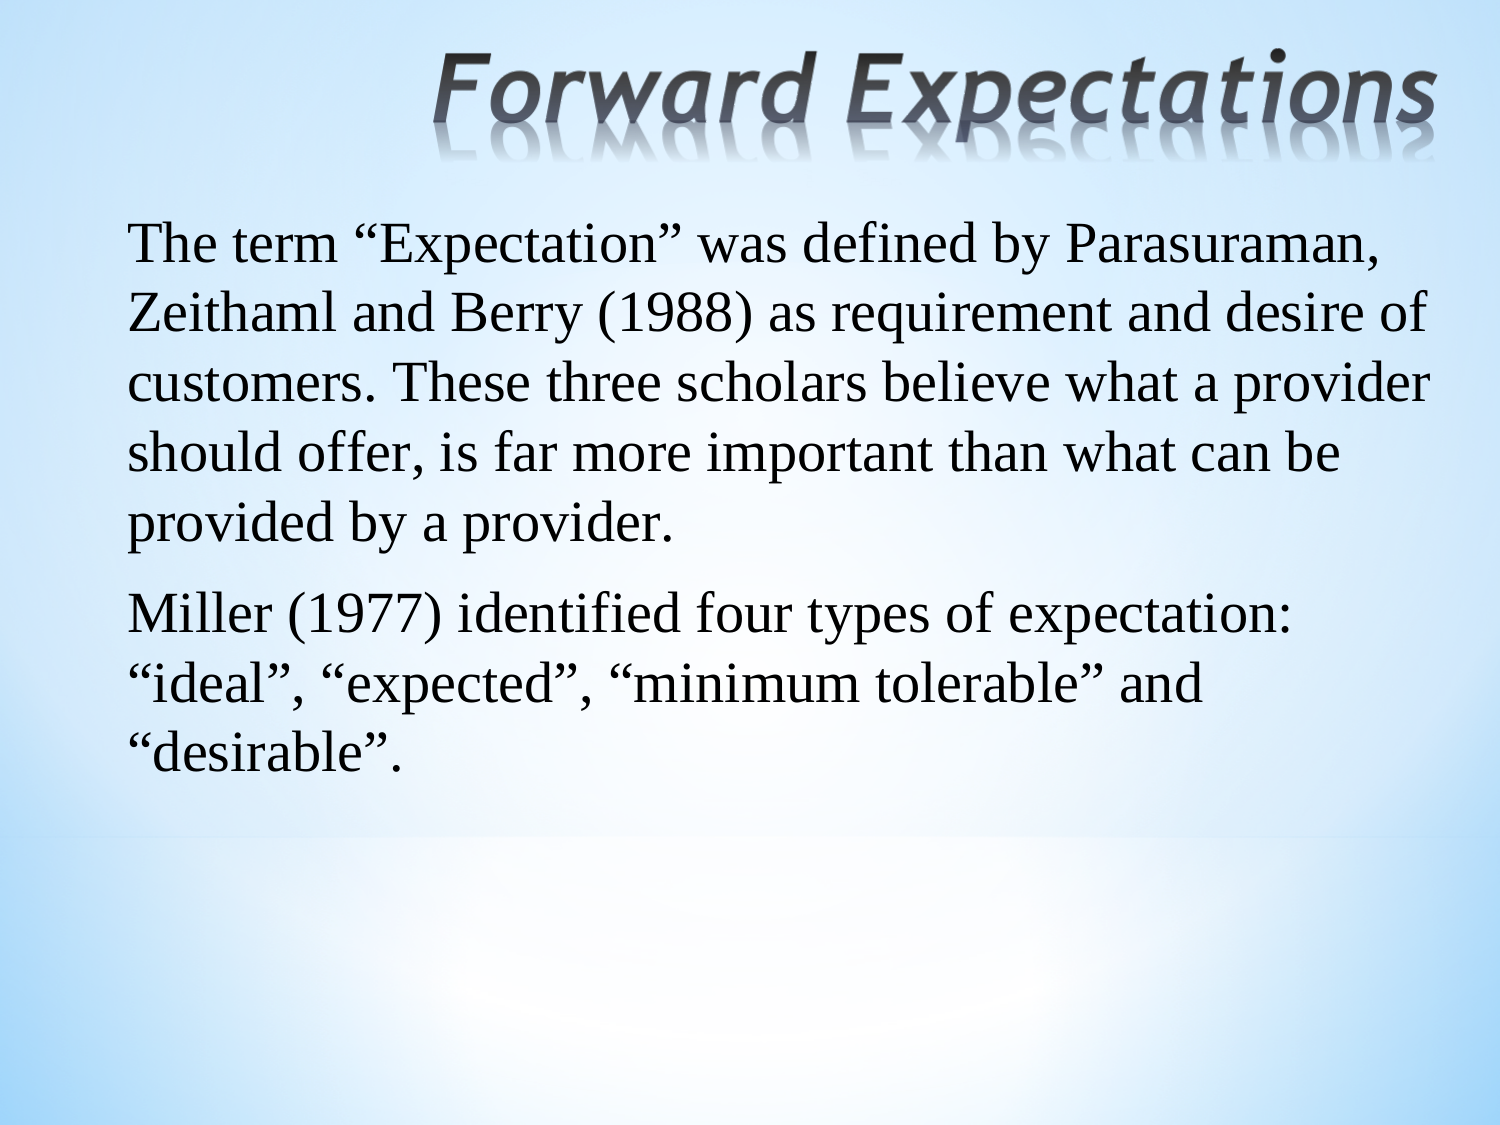

# The term “Expectation” was defined by Parasuraman, Zeithaml and Berry (1988) as requirement and desire of customers. These three scholars believe what a provider should offer, is far more important than what can be provided by a provider.
Miller (1977) identified four types of expectation: “ideal”, “expected”, “minimum tolerable” and “desirable”.